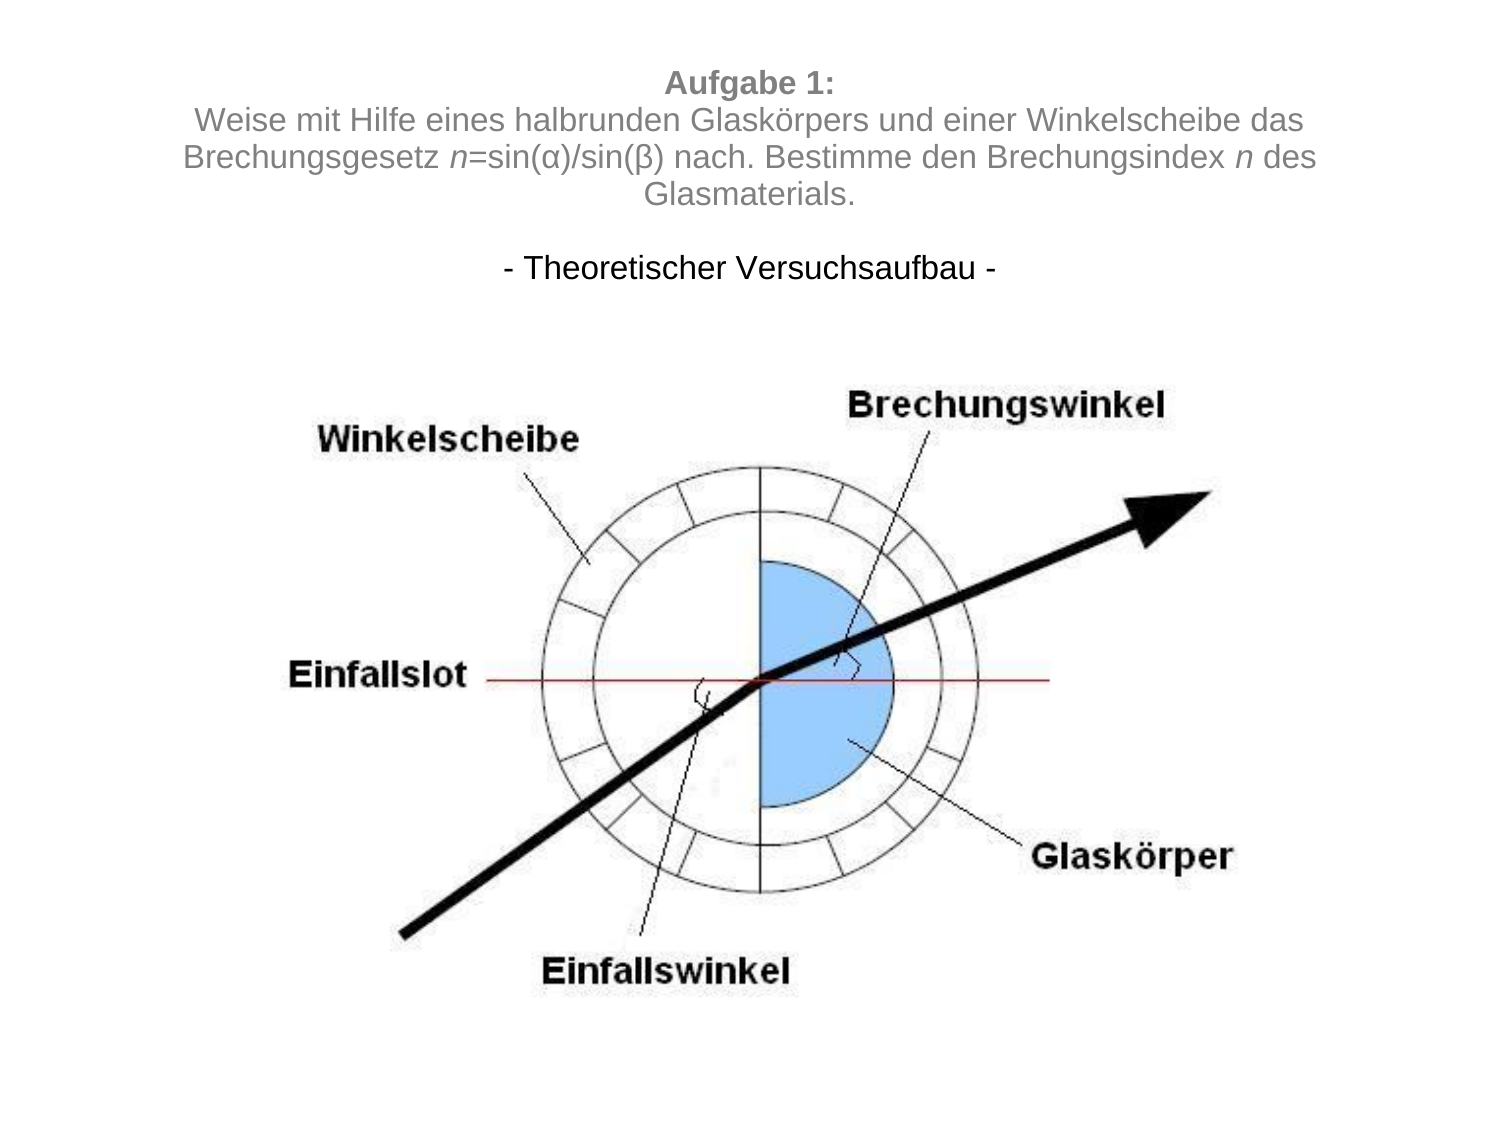

# Aufgabe 1: Weise mit Hilfe eines halbrunden Glaskörpers und einer Winkelscheibe das Brechungsgesetz n=sin(α)/sin(β) nach. Bestimme den Brechungsindex n des Glasmaterials. - Theoretischer Versuchsaufbau -